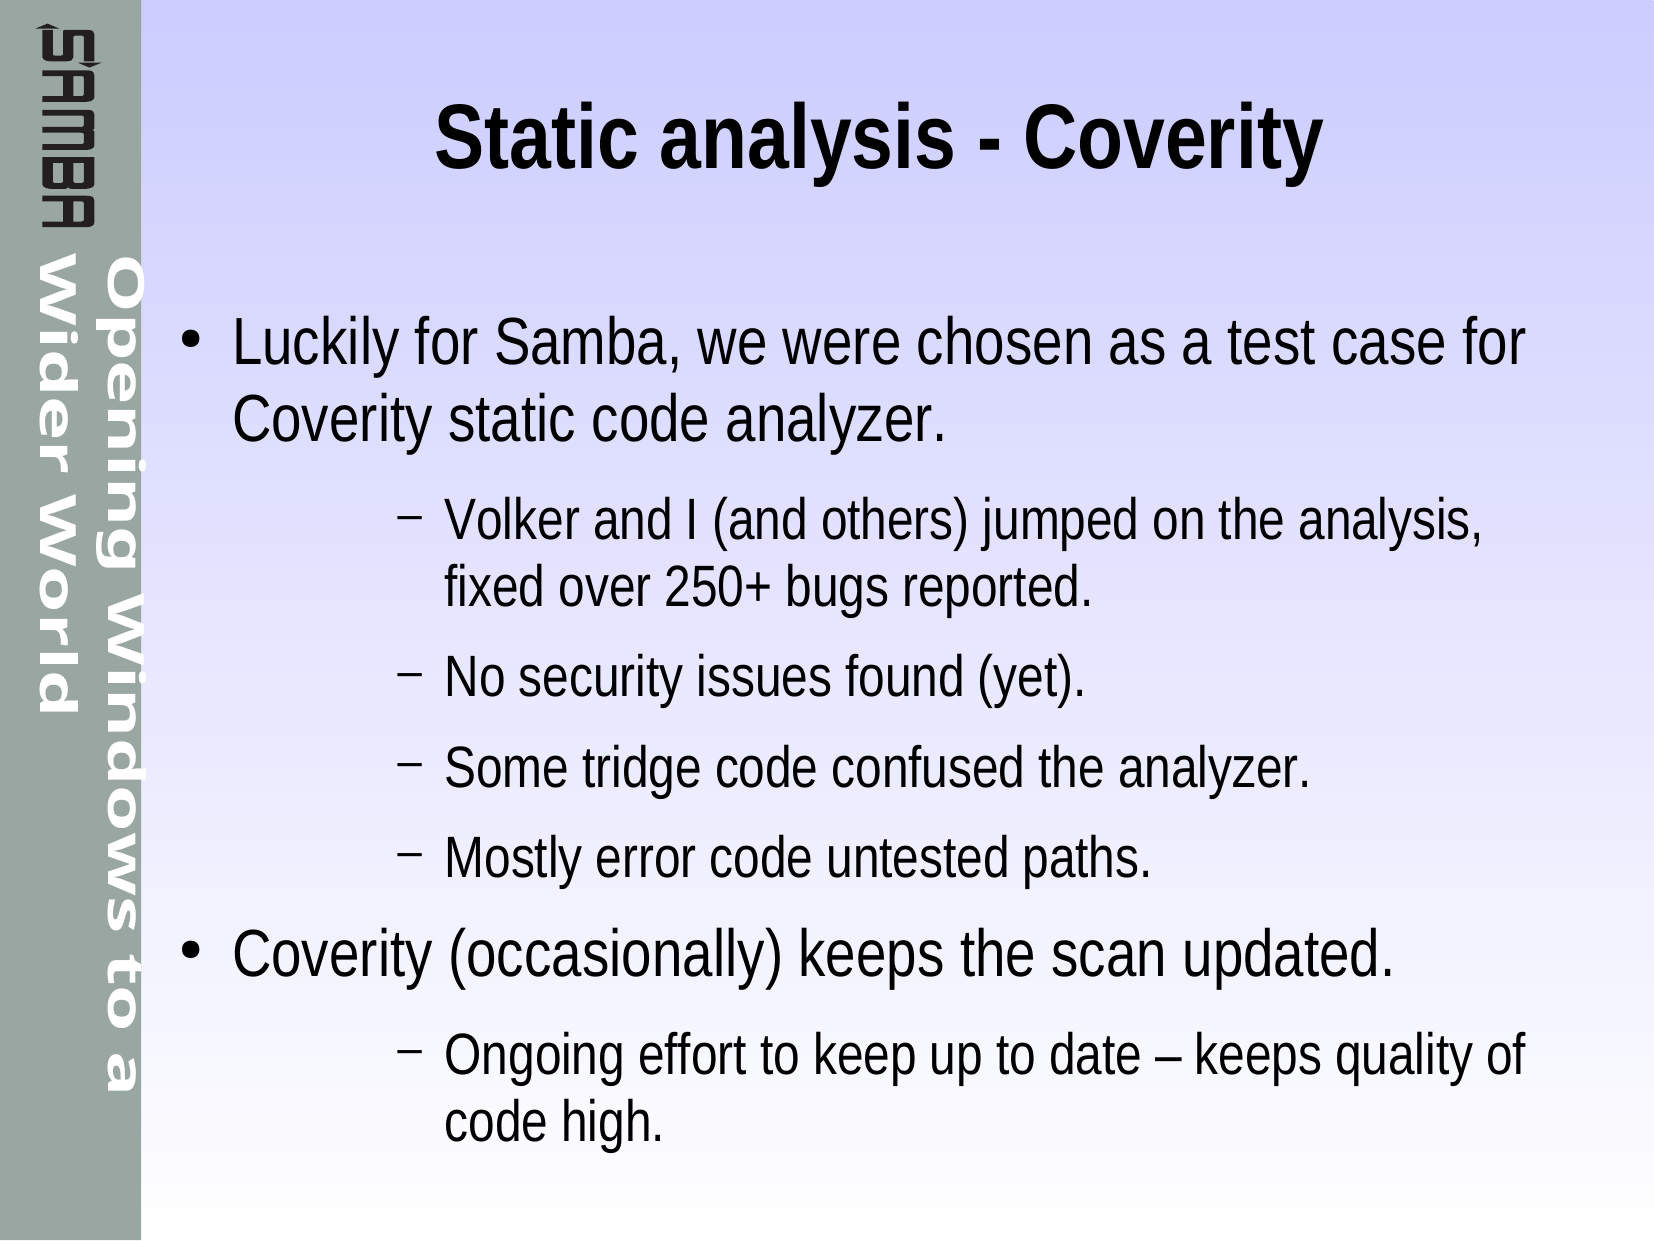

# Static analysis - Coverity
Luckily for Samba, we were chosen as a test case for Coverity static code analyzer.
Volker and I (and others) jumped on the analysis, fixed over 250+ bugs reported.
No security issues found (yet).
Some tridge code confused the analyzer.
Mostly error code untested paths.
Coverity (occasionally) keeps the scan updated.
Ongoing effort to keep up to date – keeps quality of code high.